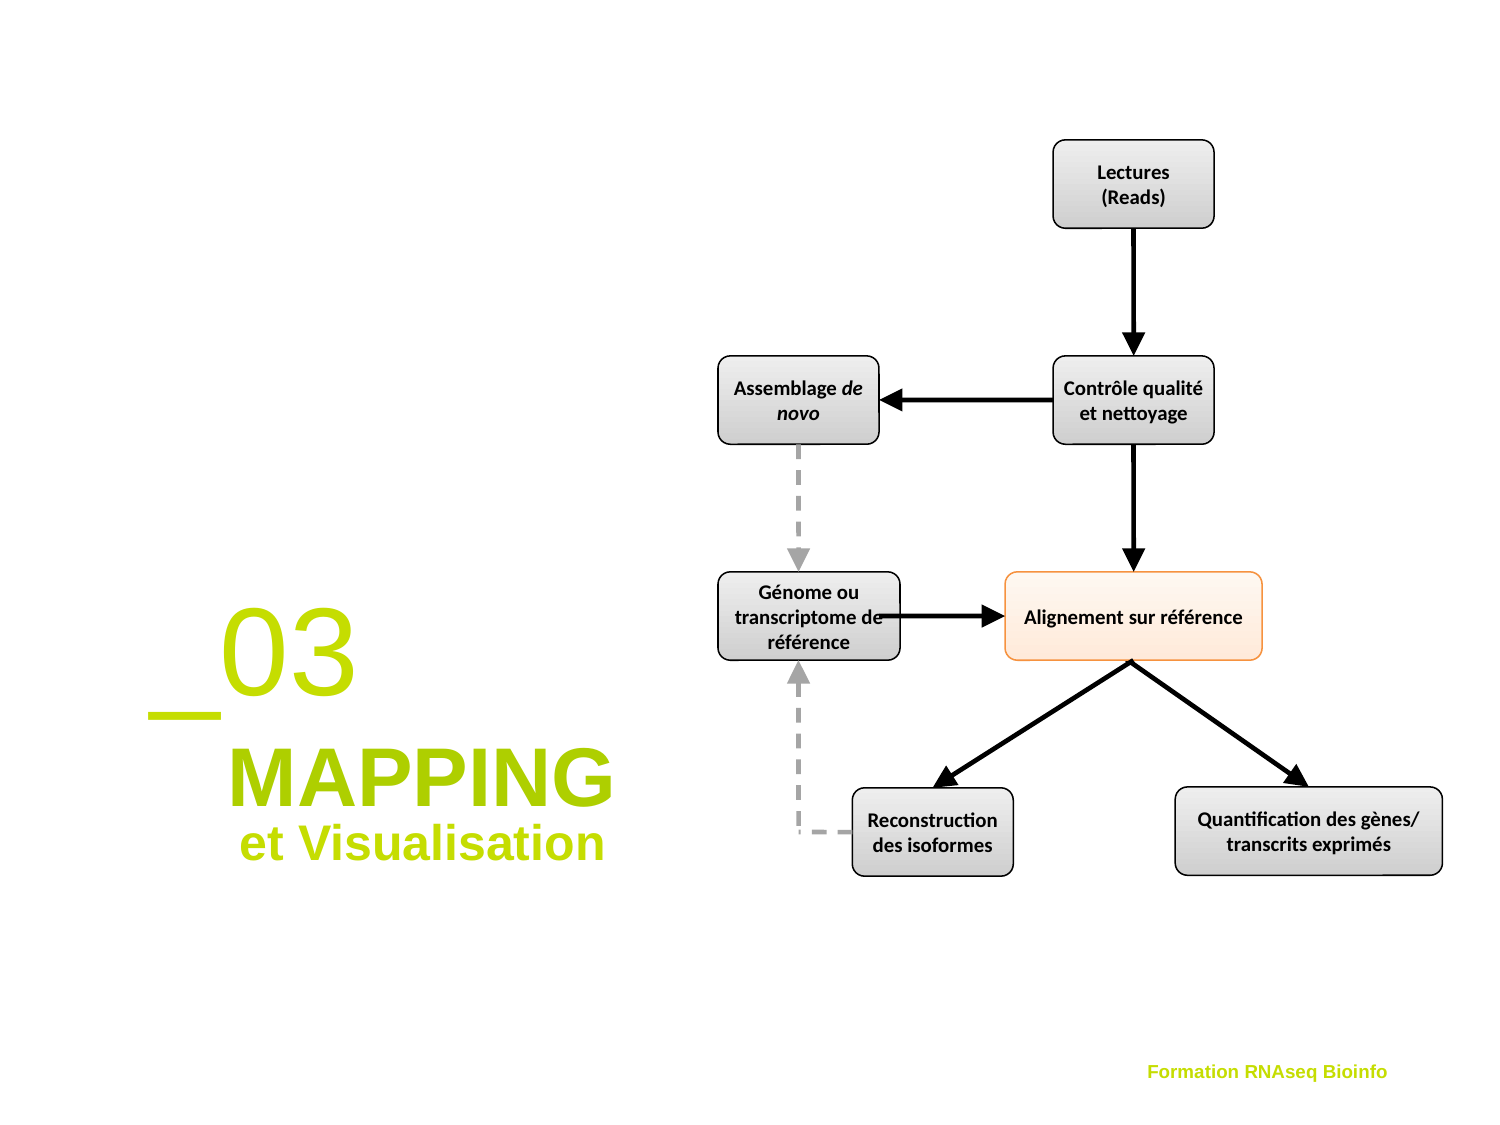

Lectures
(Reads)
Assemblage de novo
Contrôle qualité
et nettoyage
_03
Génome ou transcriptome de référence
Alignement sur référence
MAPPING
Quantification des gènes/ transcrits exprimés
Reconstruction des isoformes
et Visualisation
.0
09 / 2014